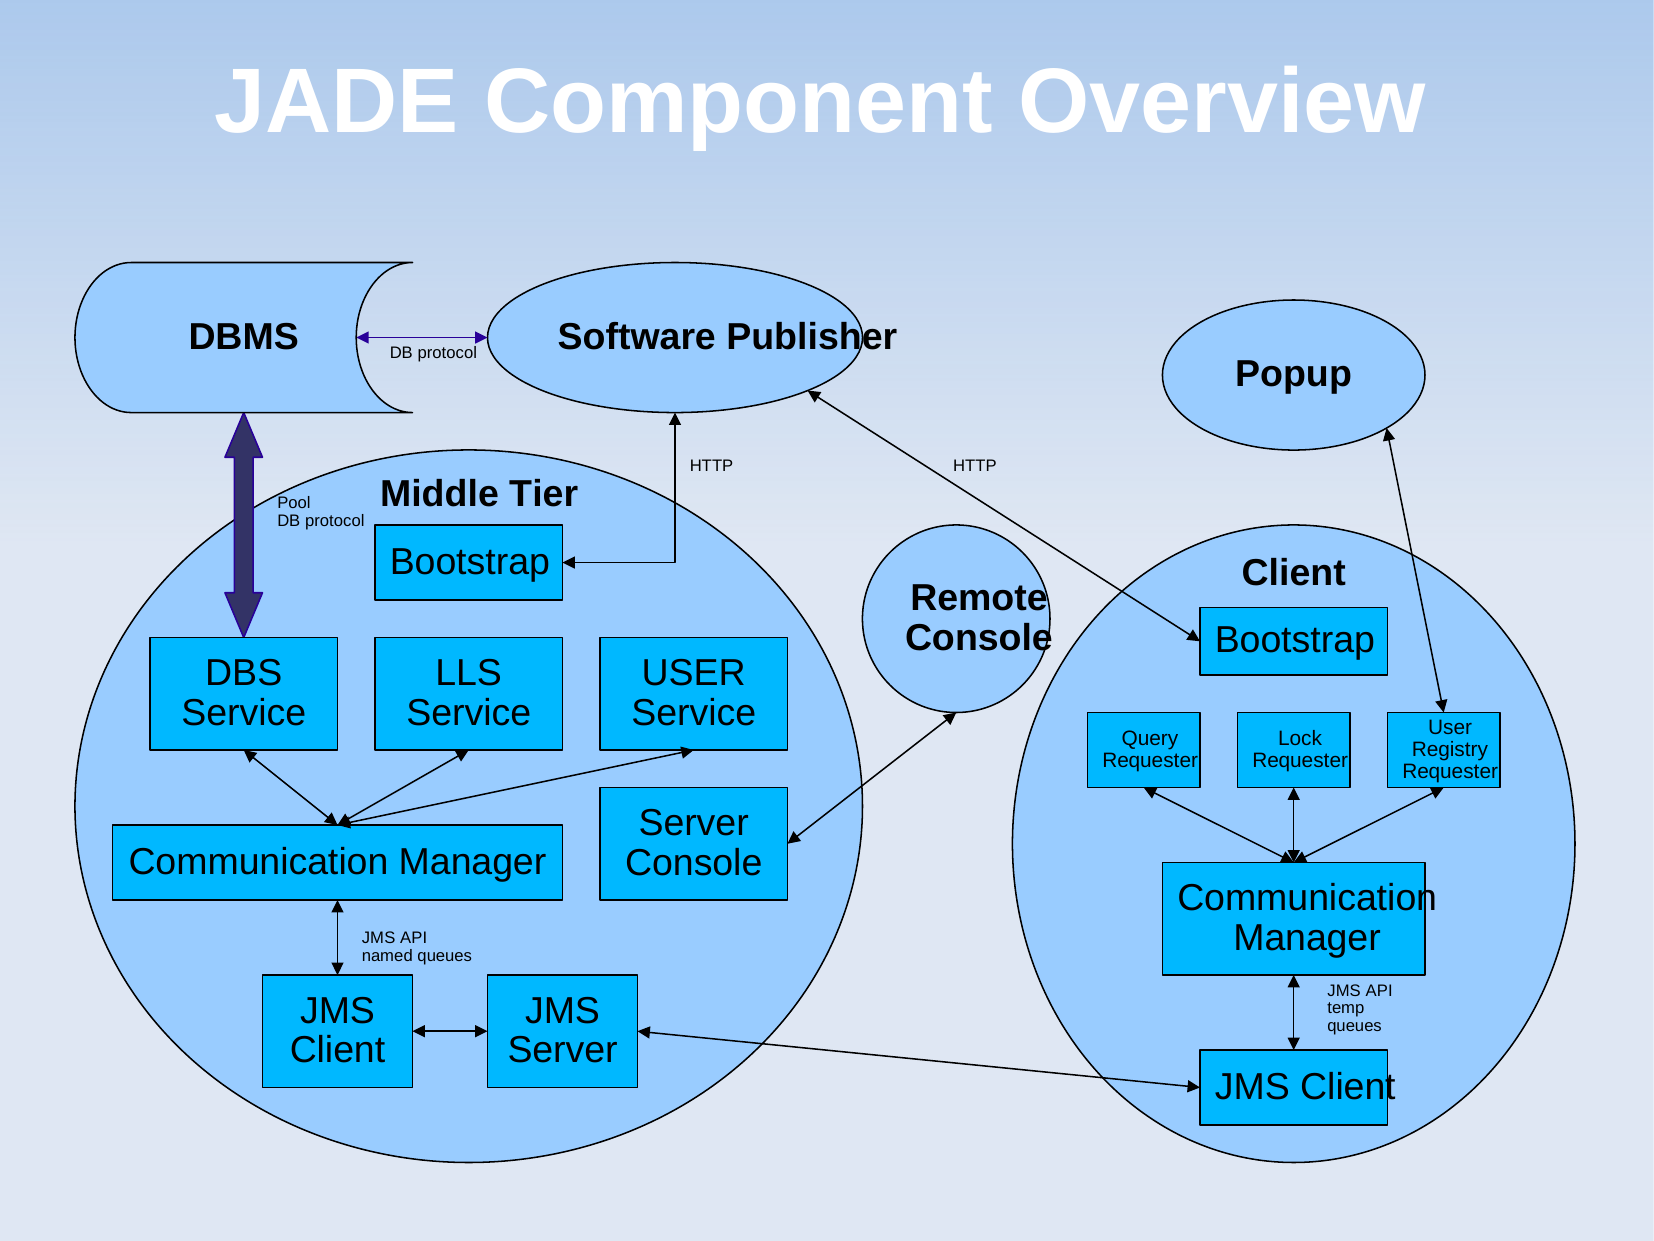

# JADE Component Overview
DBMS
Software Publisher
Popup
DB protocol
HTTP
HTTP
 Middle Tier
Pool
DB protocol
Bootstrap
Remote
Console
Client
Bootstrap
DBS
Service
LLS
Service
USER
Service
Query
Requester
Lock
Requester
User
Registry
Requester
Server
Console
Communication Manager
Communication
Manager
JMS API
named queues
JMS
Client
JMS
Server
JMS API
temp queues
JMS Client